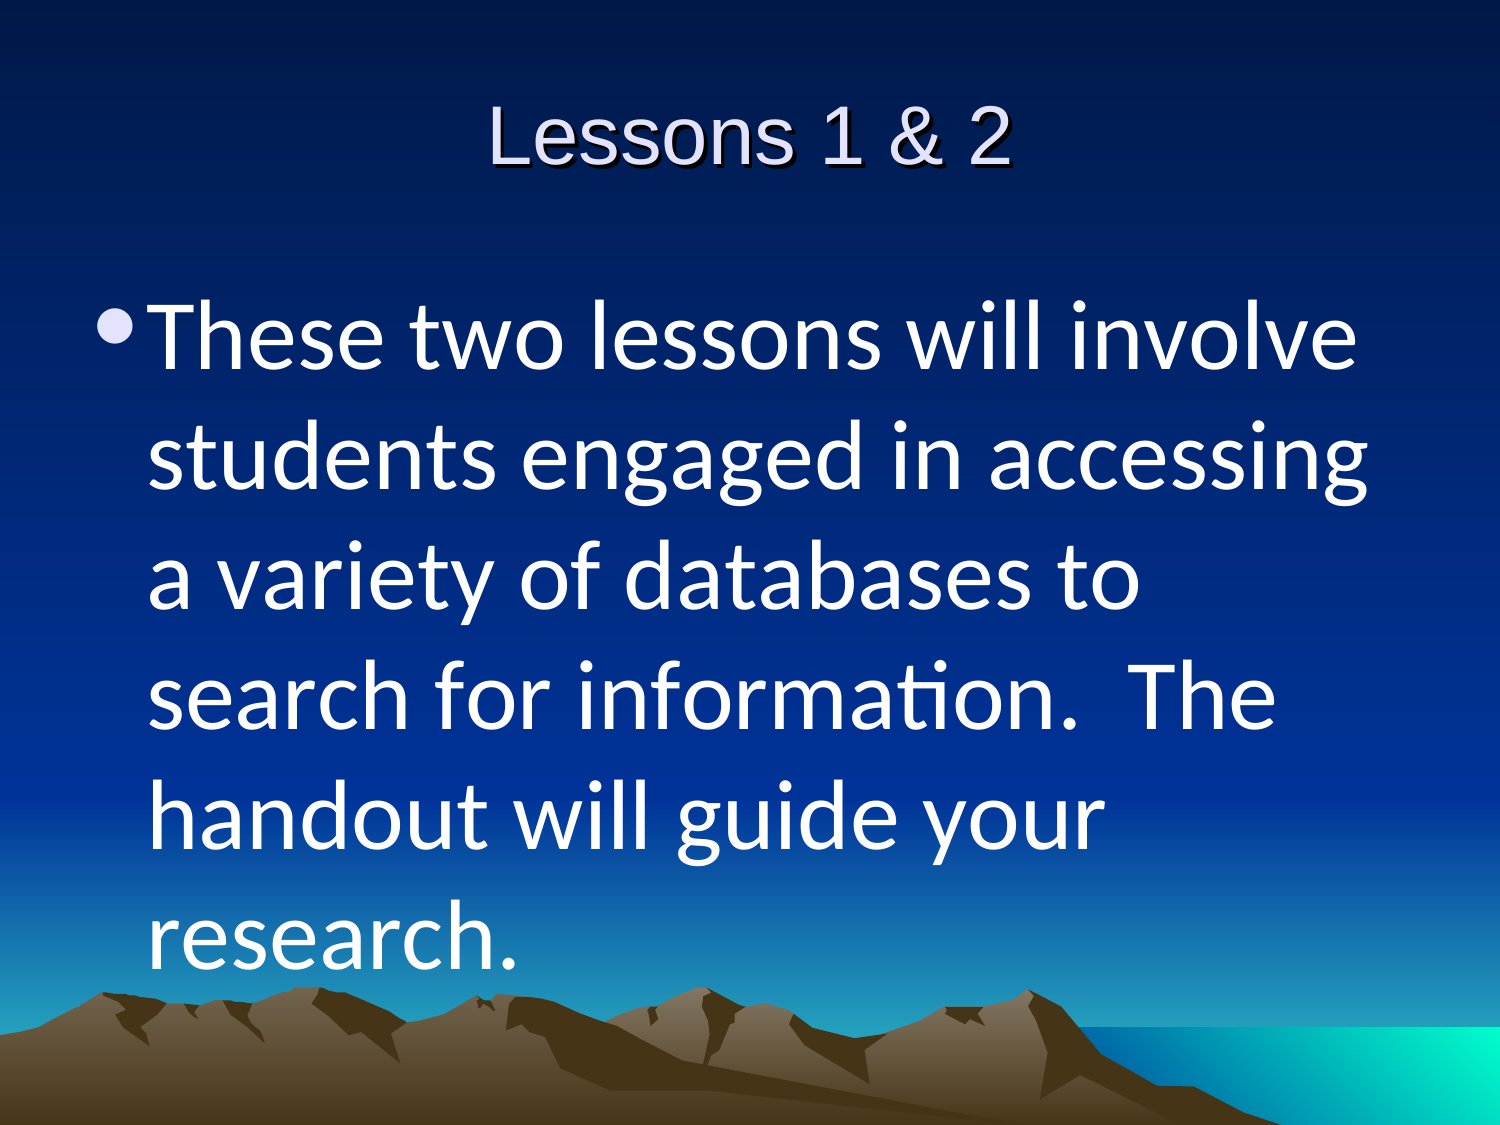

# Lessons 1 & 2
These two lessons will involve students engaged in accessing a variety of databases to search for information. The handout will guide your research.